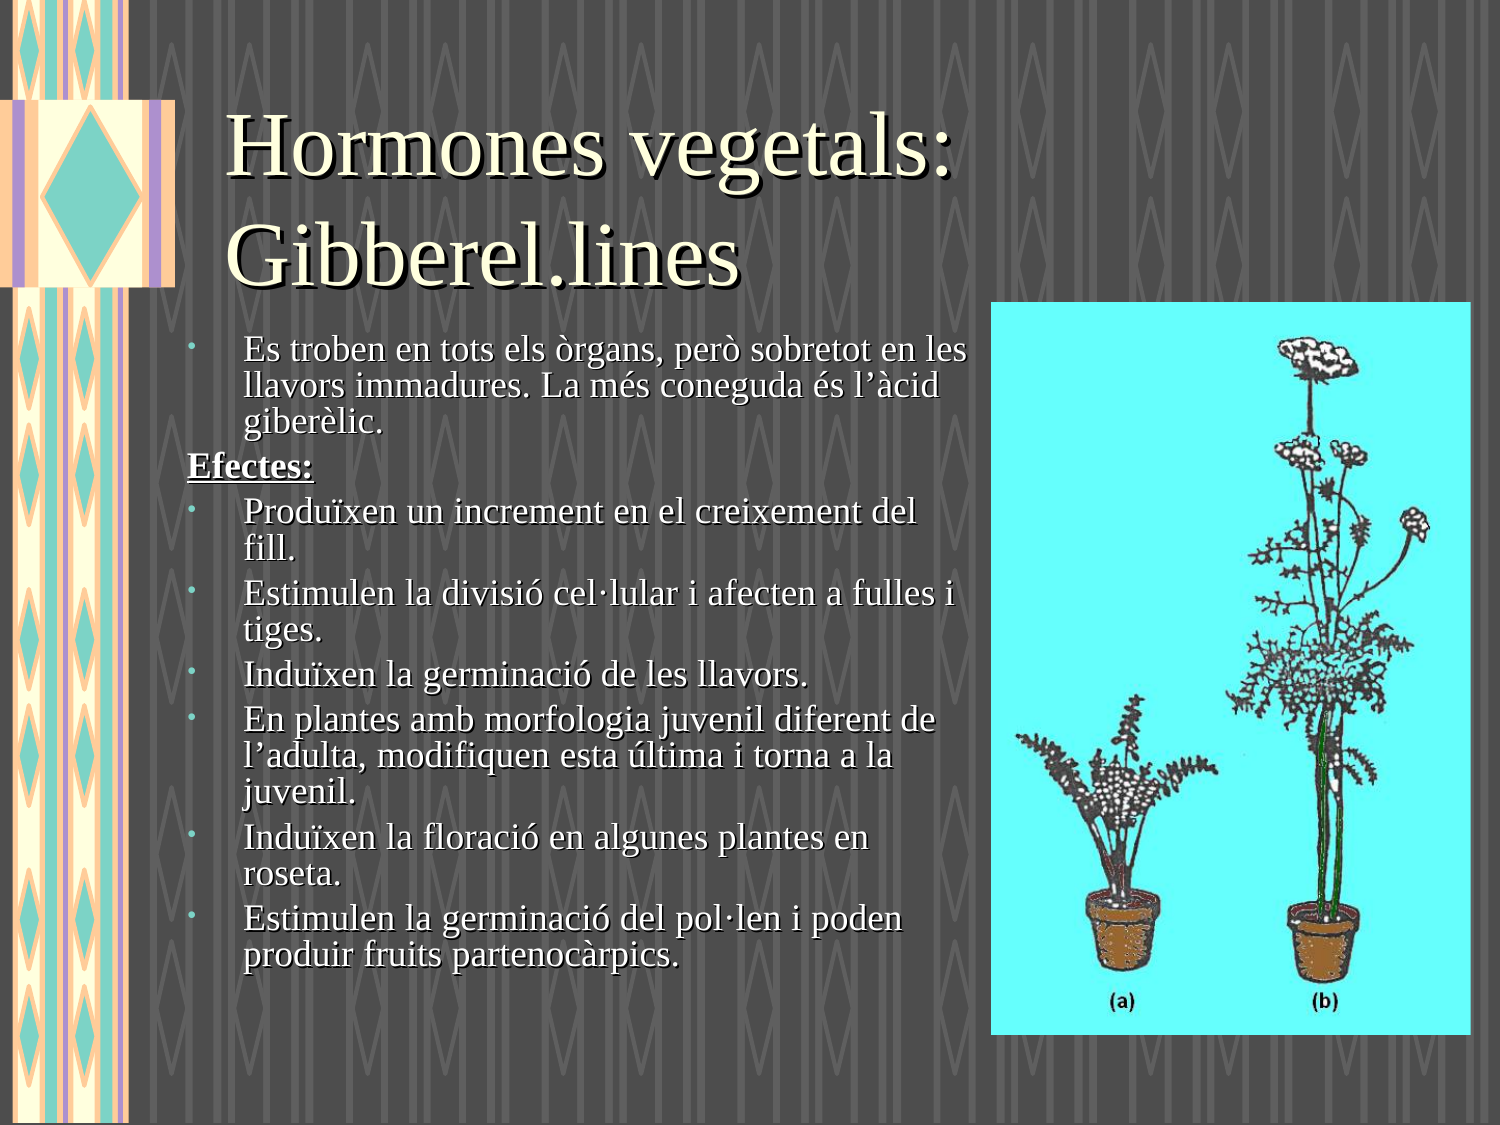

# Hormones vegetals: Gibberel.lines
Es troben en tots els òrgans, però sobretot en les llavors immadures. La més coneguda és l’àcid giberèlic.
Efectes:
Produïxen un increment en el creixement del fill.
Estimulen la divisió cel·lular i afecten a fulles i tiges.
Induïxen la germinació de les llavors.
En plantes amb morfologia juvenil diferent de l’adulta, modifiquen esta última i torna a la juvenil.
Induïxen la floració en algunes plantes en roseta.
Estimulen la germinació del pol·len i poden produir fruits partenocàrpics.